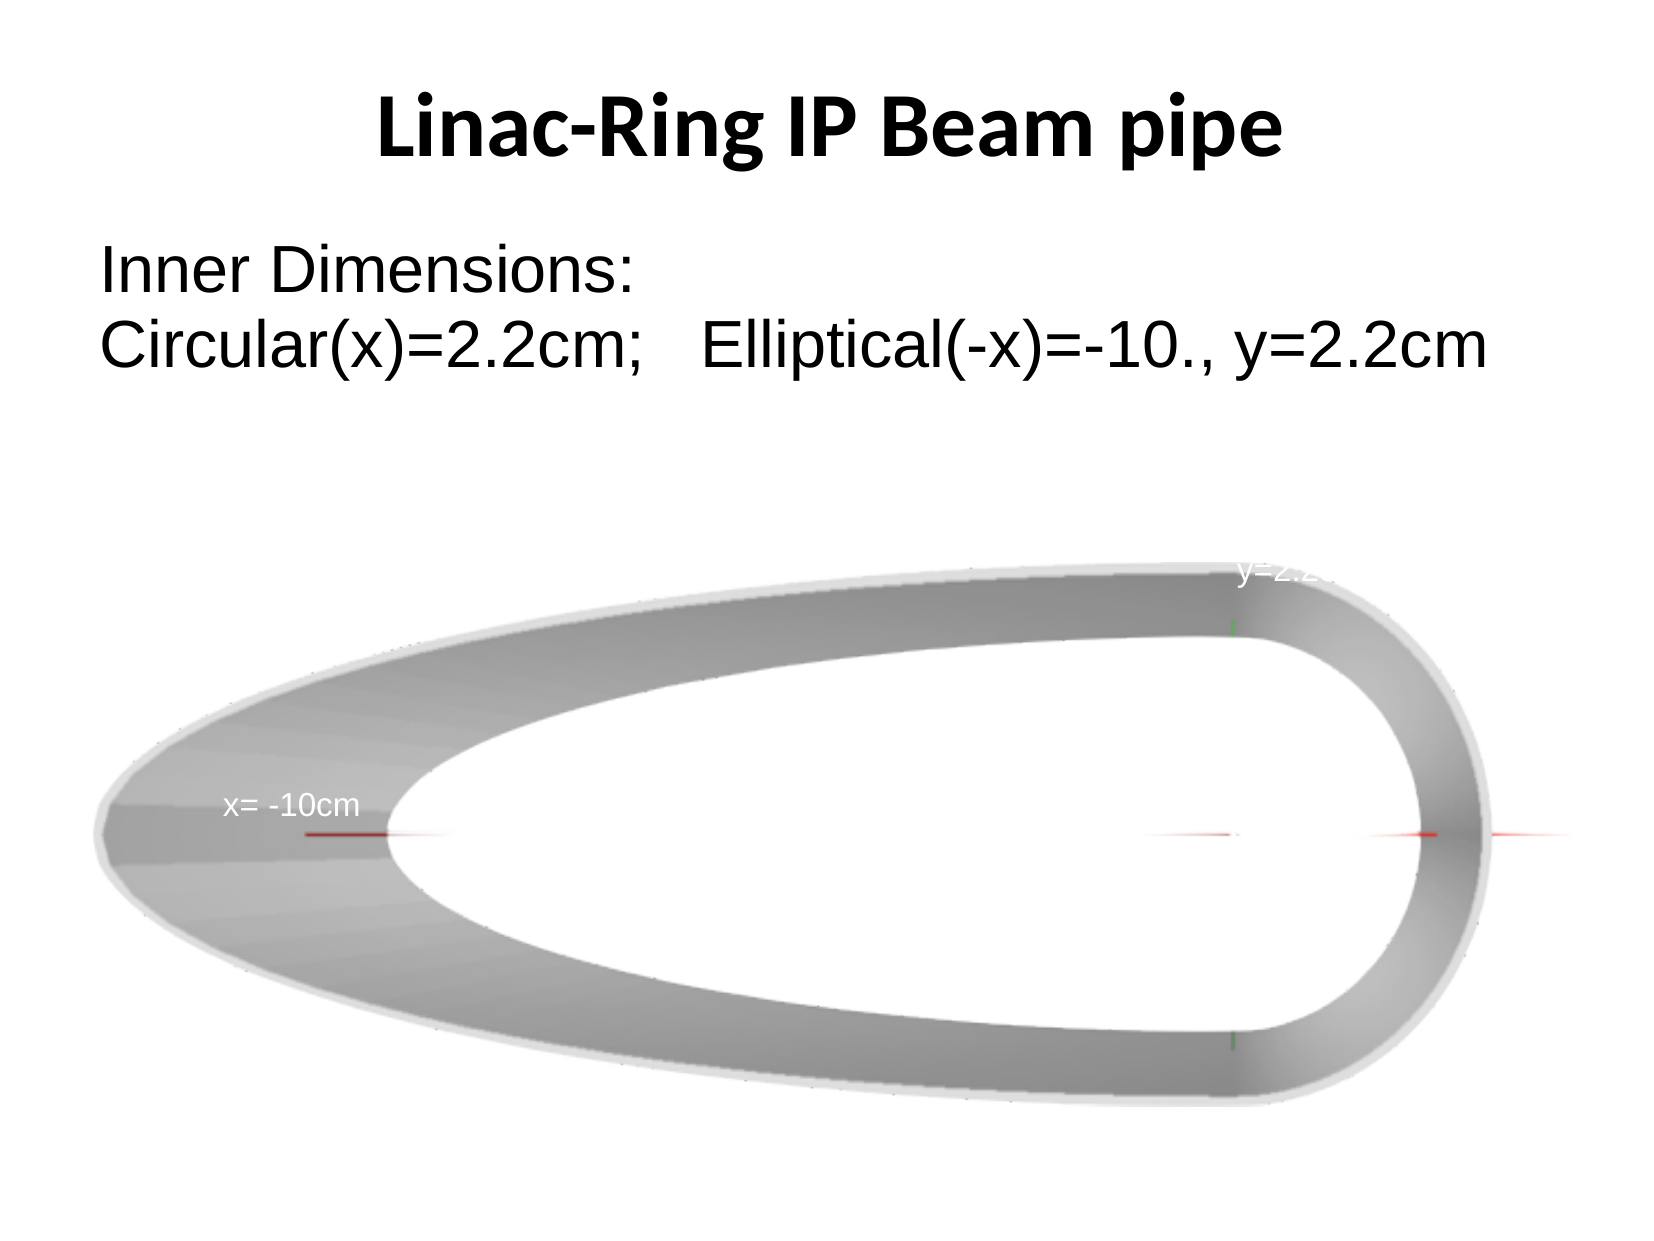

# Linac-Ring IP Beam pipe
Inner Dimensions:
Circular(x)=2.2cm; Elliptical(-x)=-10., y=2.2cm
y=2.2cm
x= -10cm
x=2.2cm